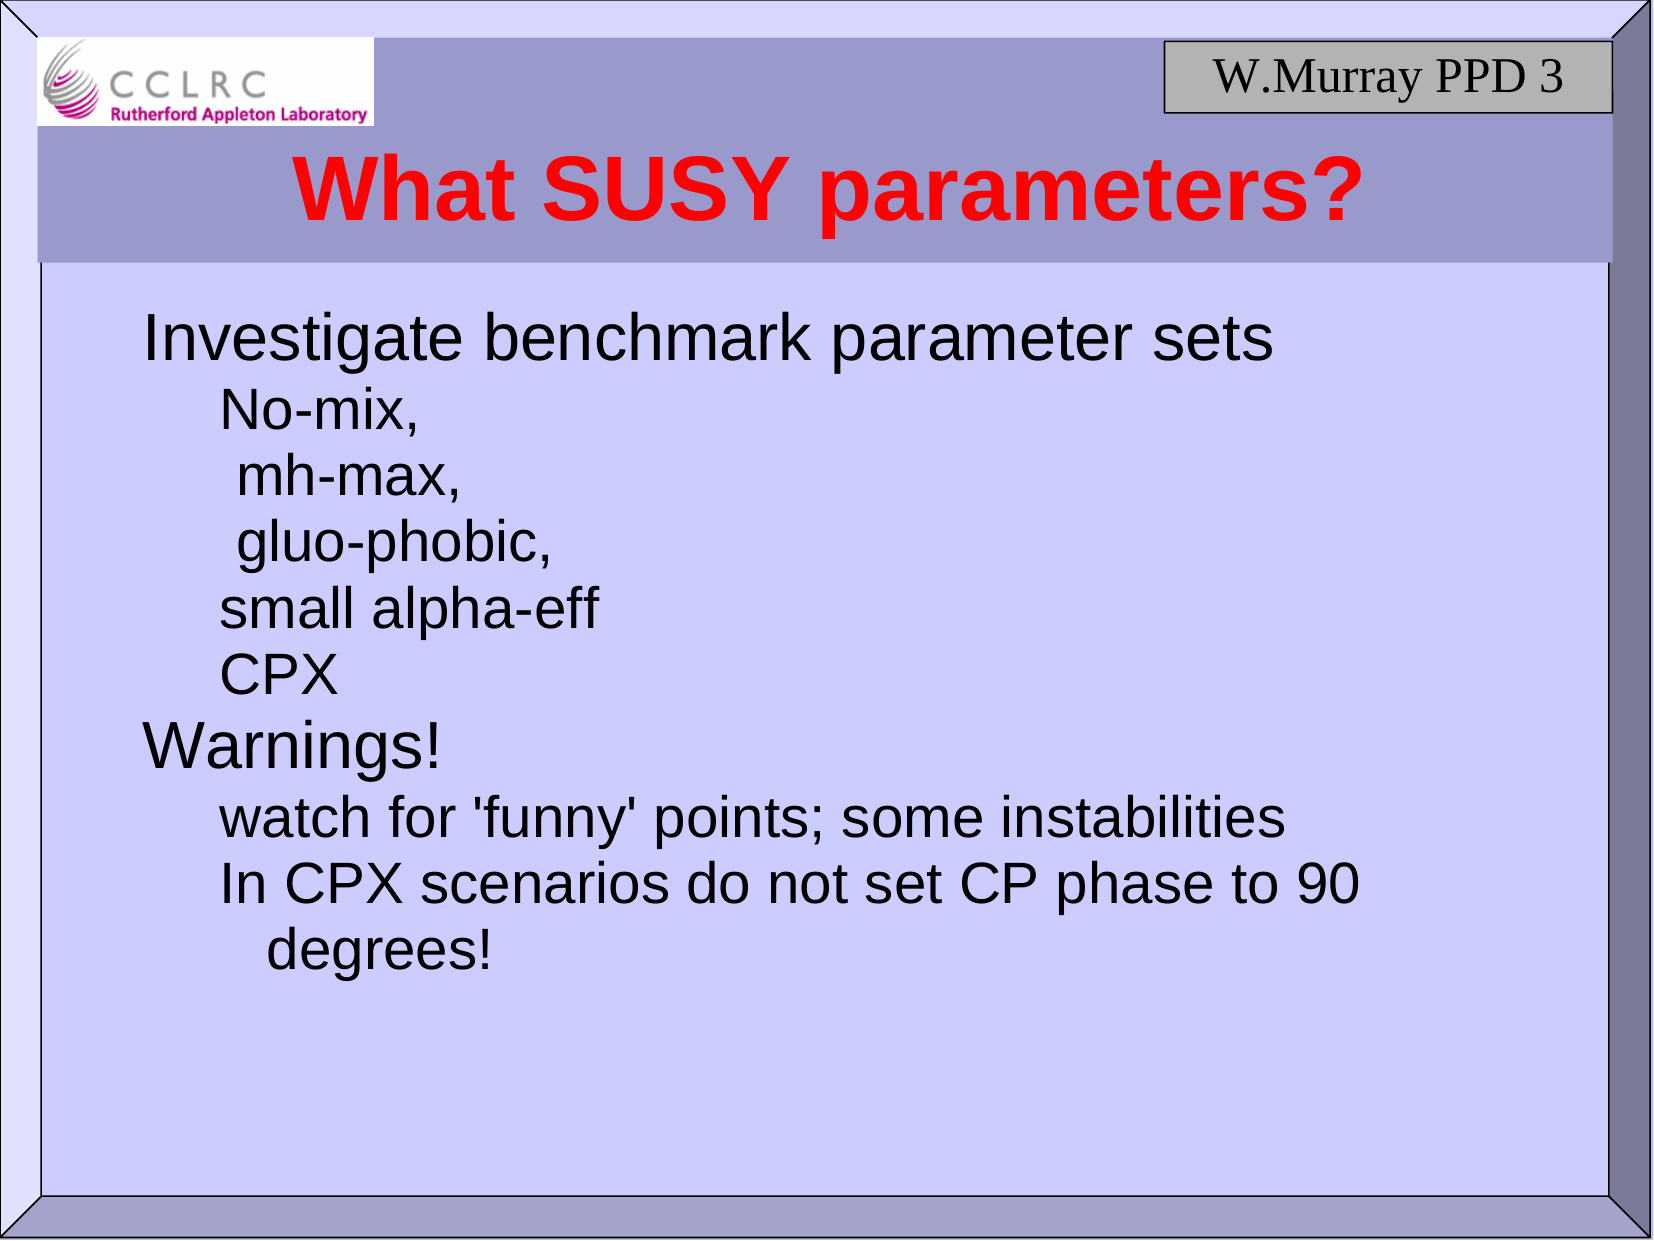

# What SUSY parameters?
Investigate benchmark parameter sets
No-mix,
 mh-max,
 gluo-phobic,
small alpha-eff
CPX
Warnings!
watch for 'funny' points; some instabilities
In CPX scenarios do not set CP phase to 90 degrees!